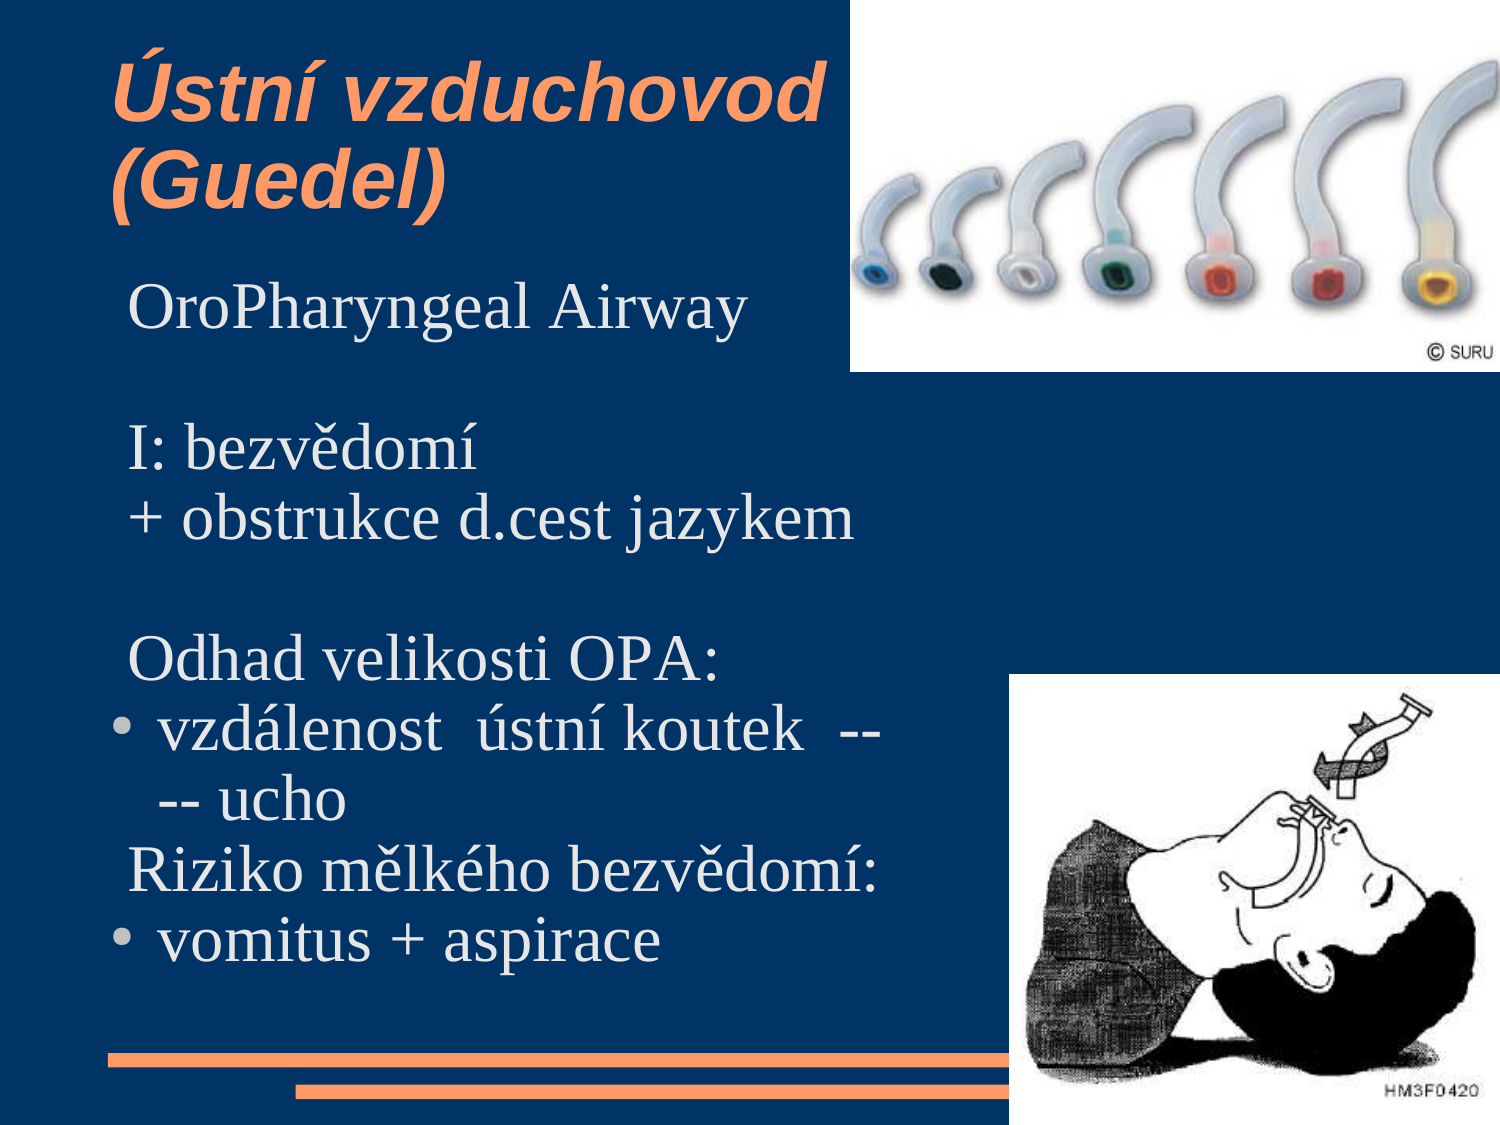

# Ústní vzduchovod (Guedel)
OroPharyngeal Airway
I: bezvědomí
+ obstrukce d.cest jazykem
Odhad velikosti OPA:
vzdálenost ústní koutek --
-- ucho
Riziko mělkého bezvědomí:
vomitus + aspirace